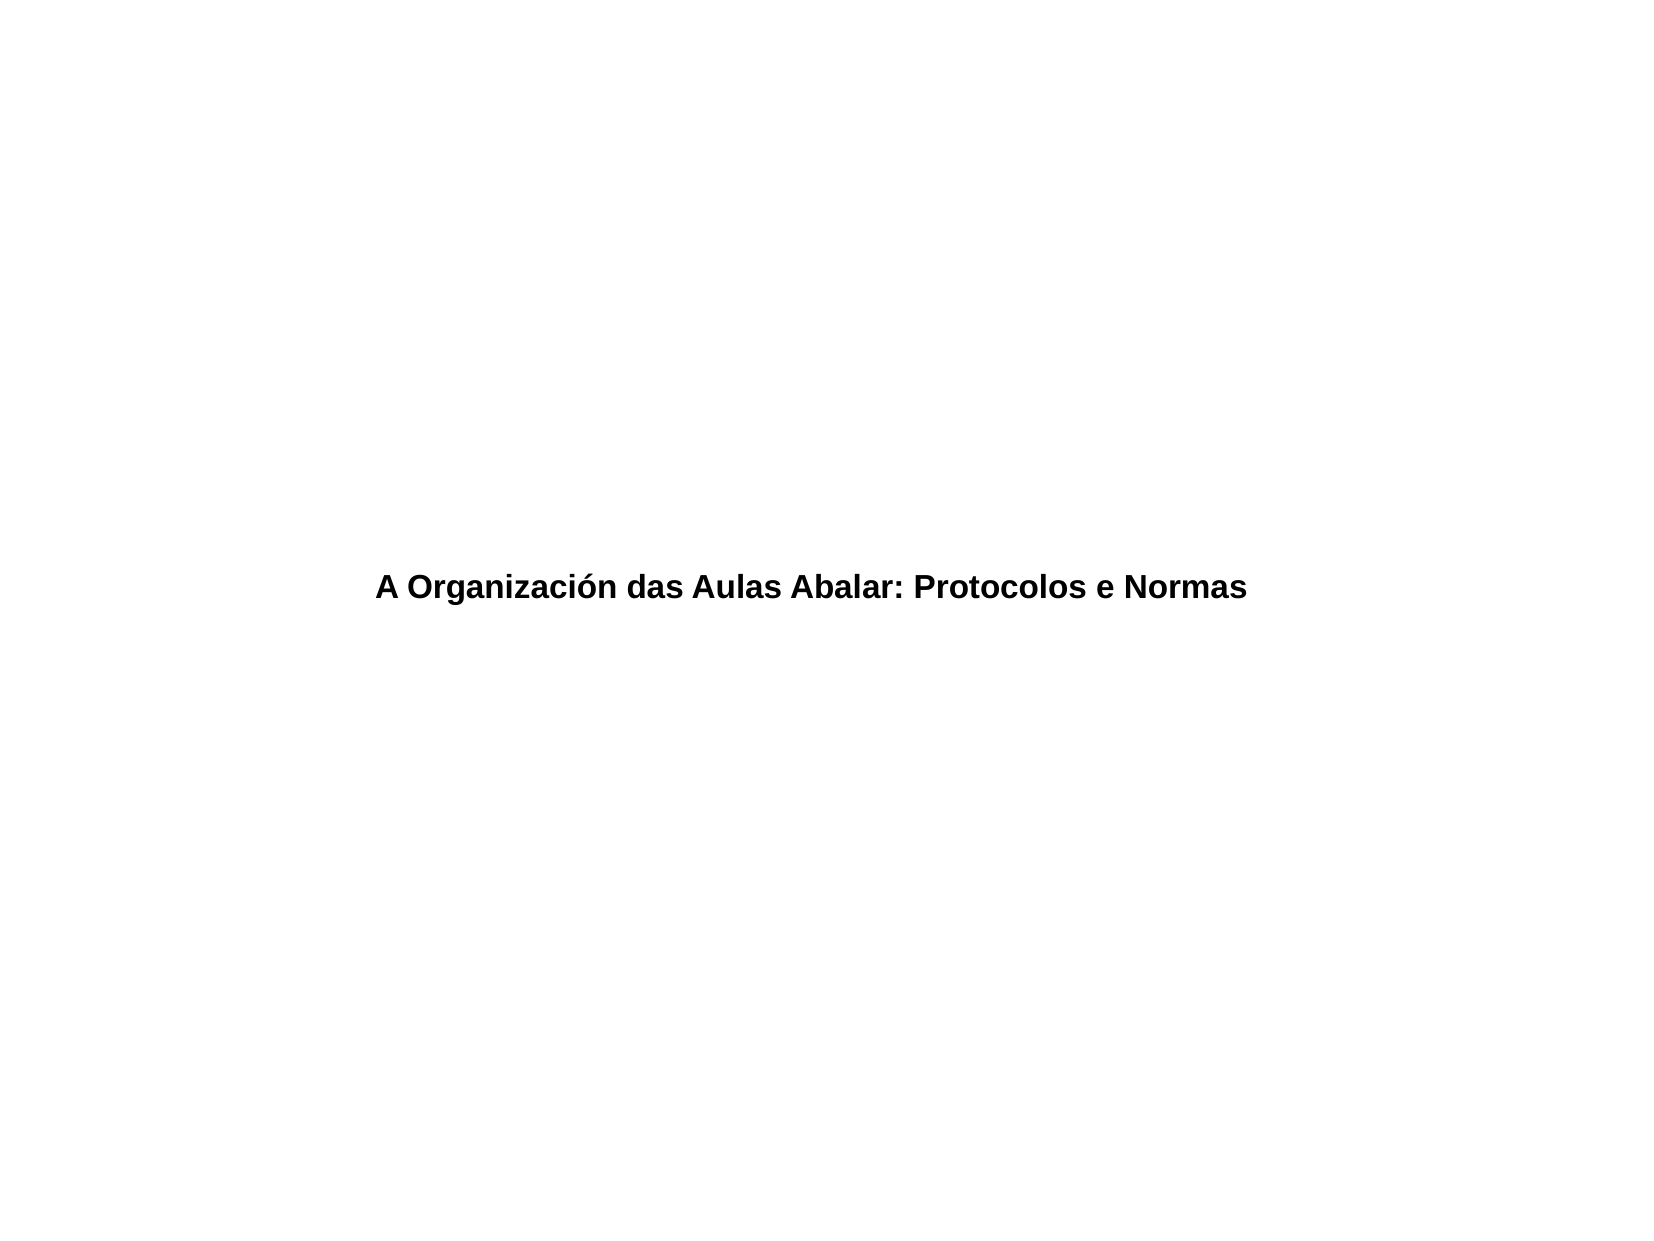

A Organización das Aulas Abalar: Protocolos e Normas